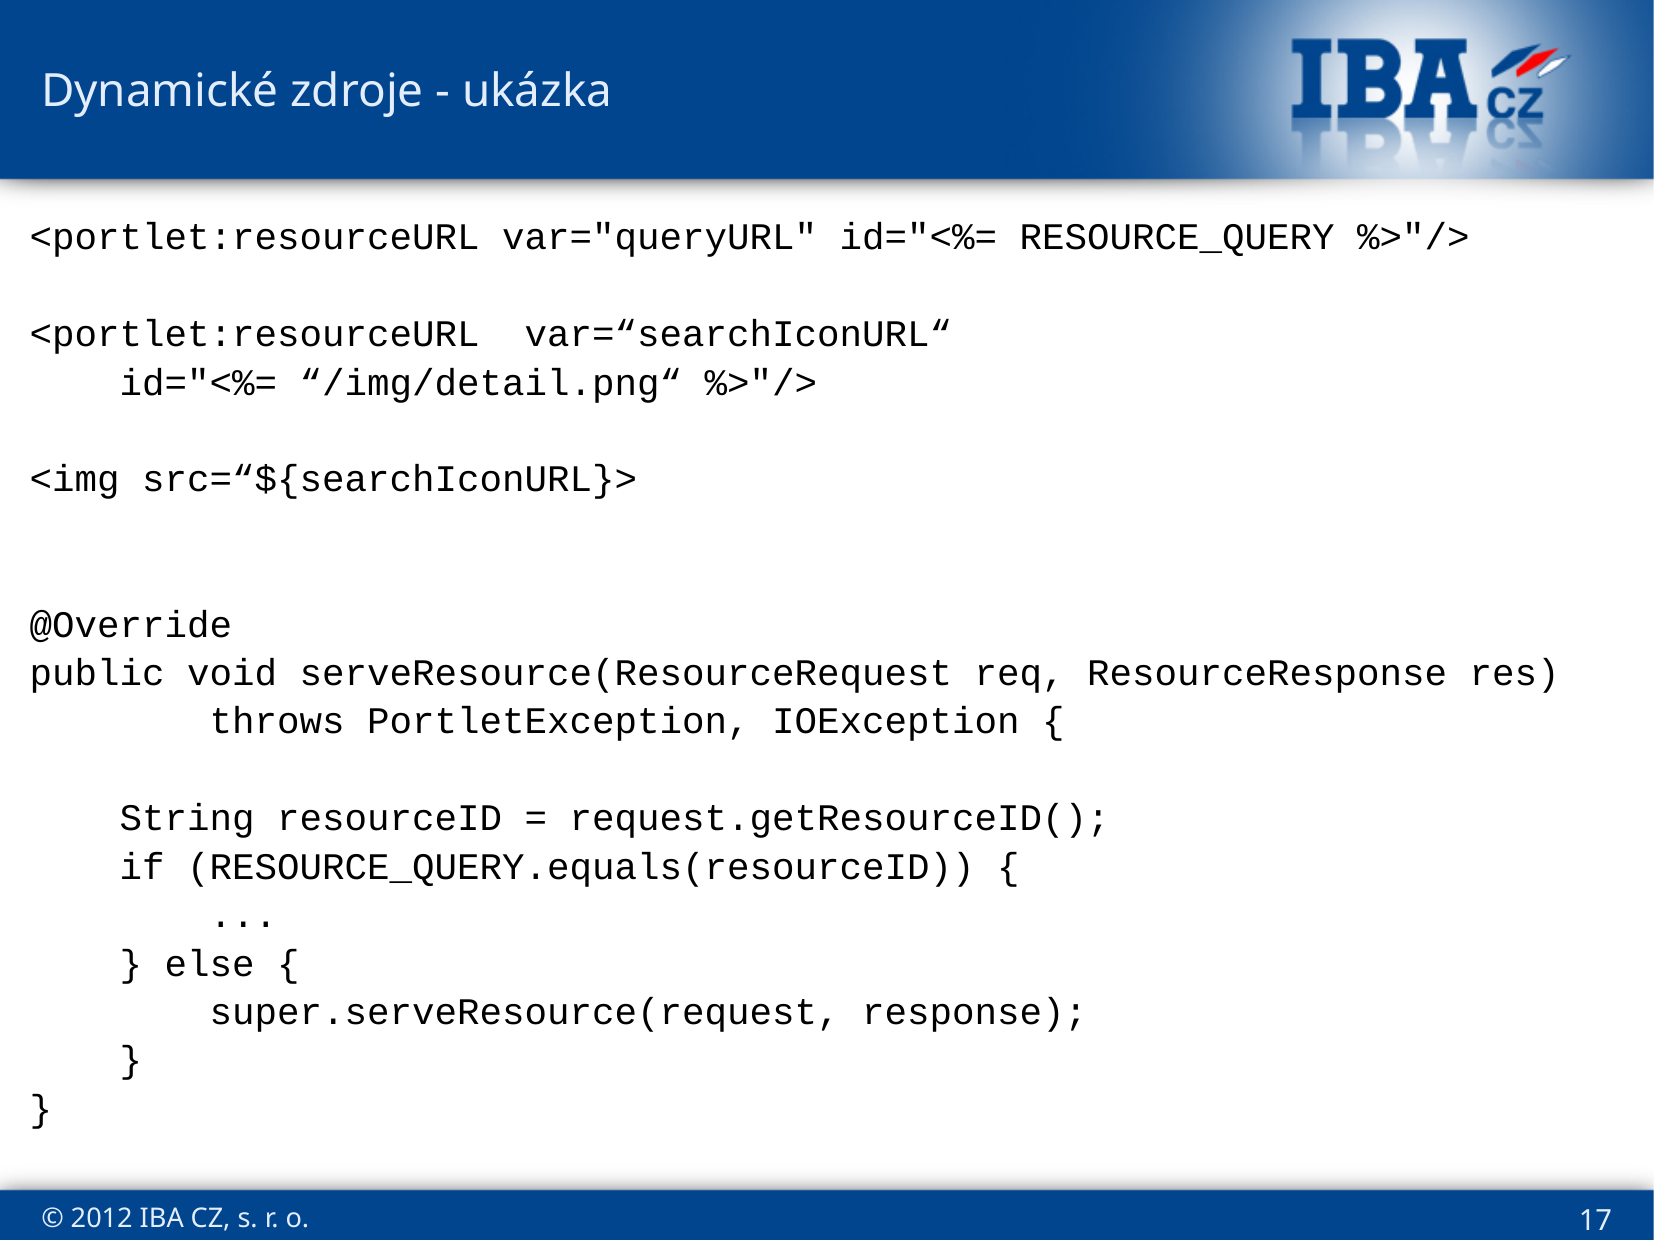

# Dynamické zdroje - ukázka
<portlet:resourceURL var="queryURL" id="<%= RESOURCE_QUERY %>"/>
<portlet:resourceURL var=“searchIconURL“
 id="<%= “/img/detail.png“ %>"/>
<img src=“${searchIconURL}>
@Override
public void serveResource(ResourceRequest req, ResourceResponse res)
 throws PortletException, IOException {
 String resourceID = request.getResourceID();
 if (RESOURCE_QUERY.equals(resourceID)) {
 ...
 } else {
 super.serveResource(request, response);
 }
}
17